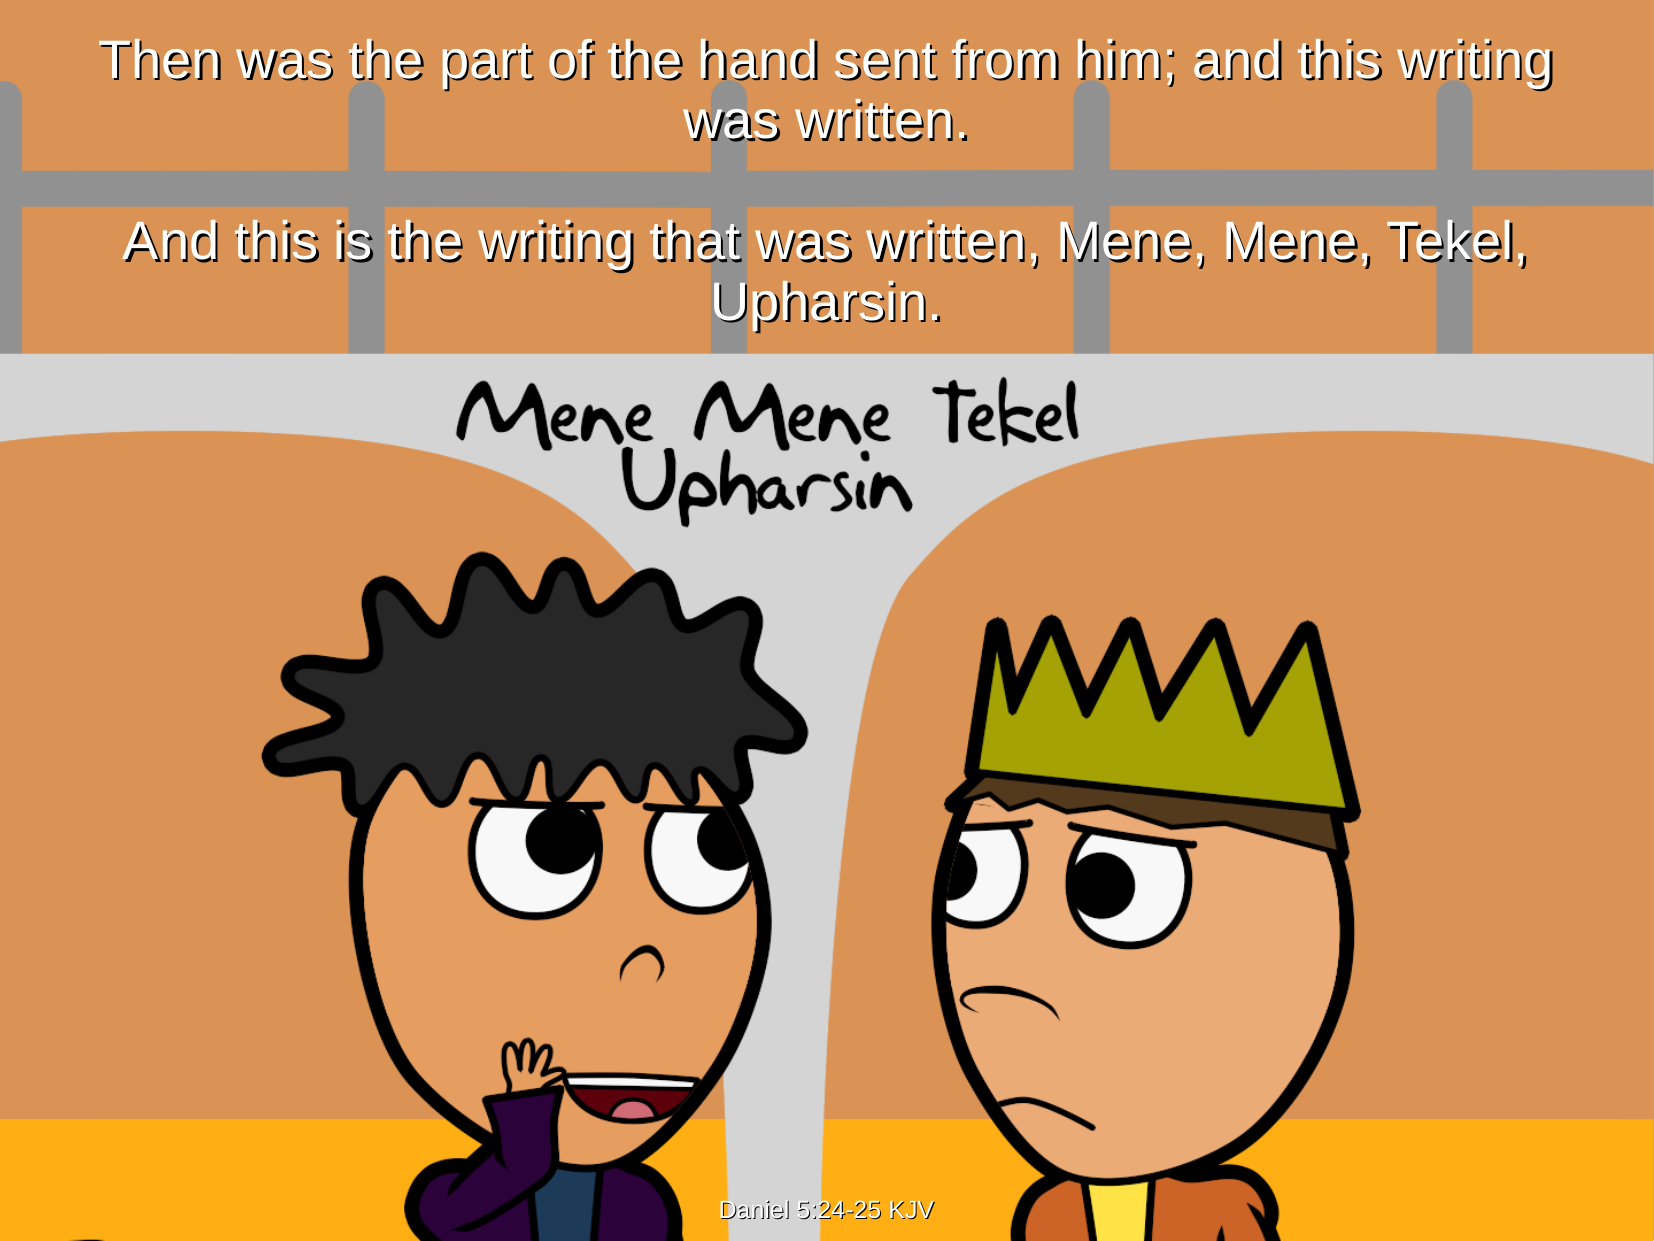

# Then was the part of the hand sent from him; and this writing was written. And this is the writing that was written, Mene, Mene, Tekel, Upharsin.
Daniel 5:24-25 KJV